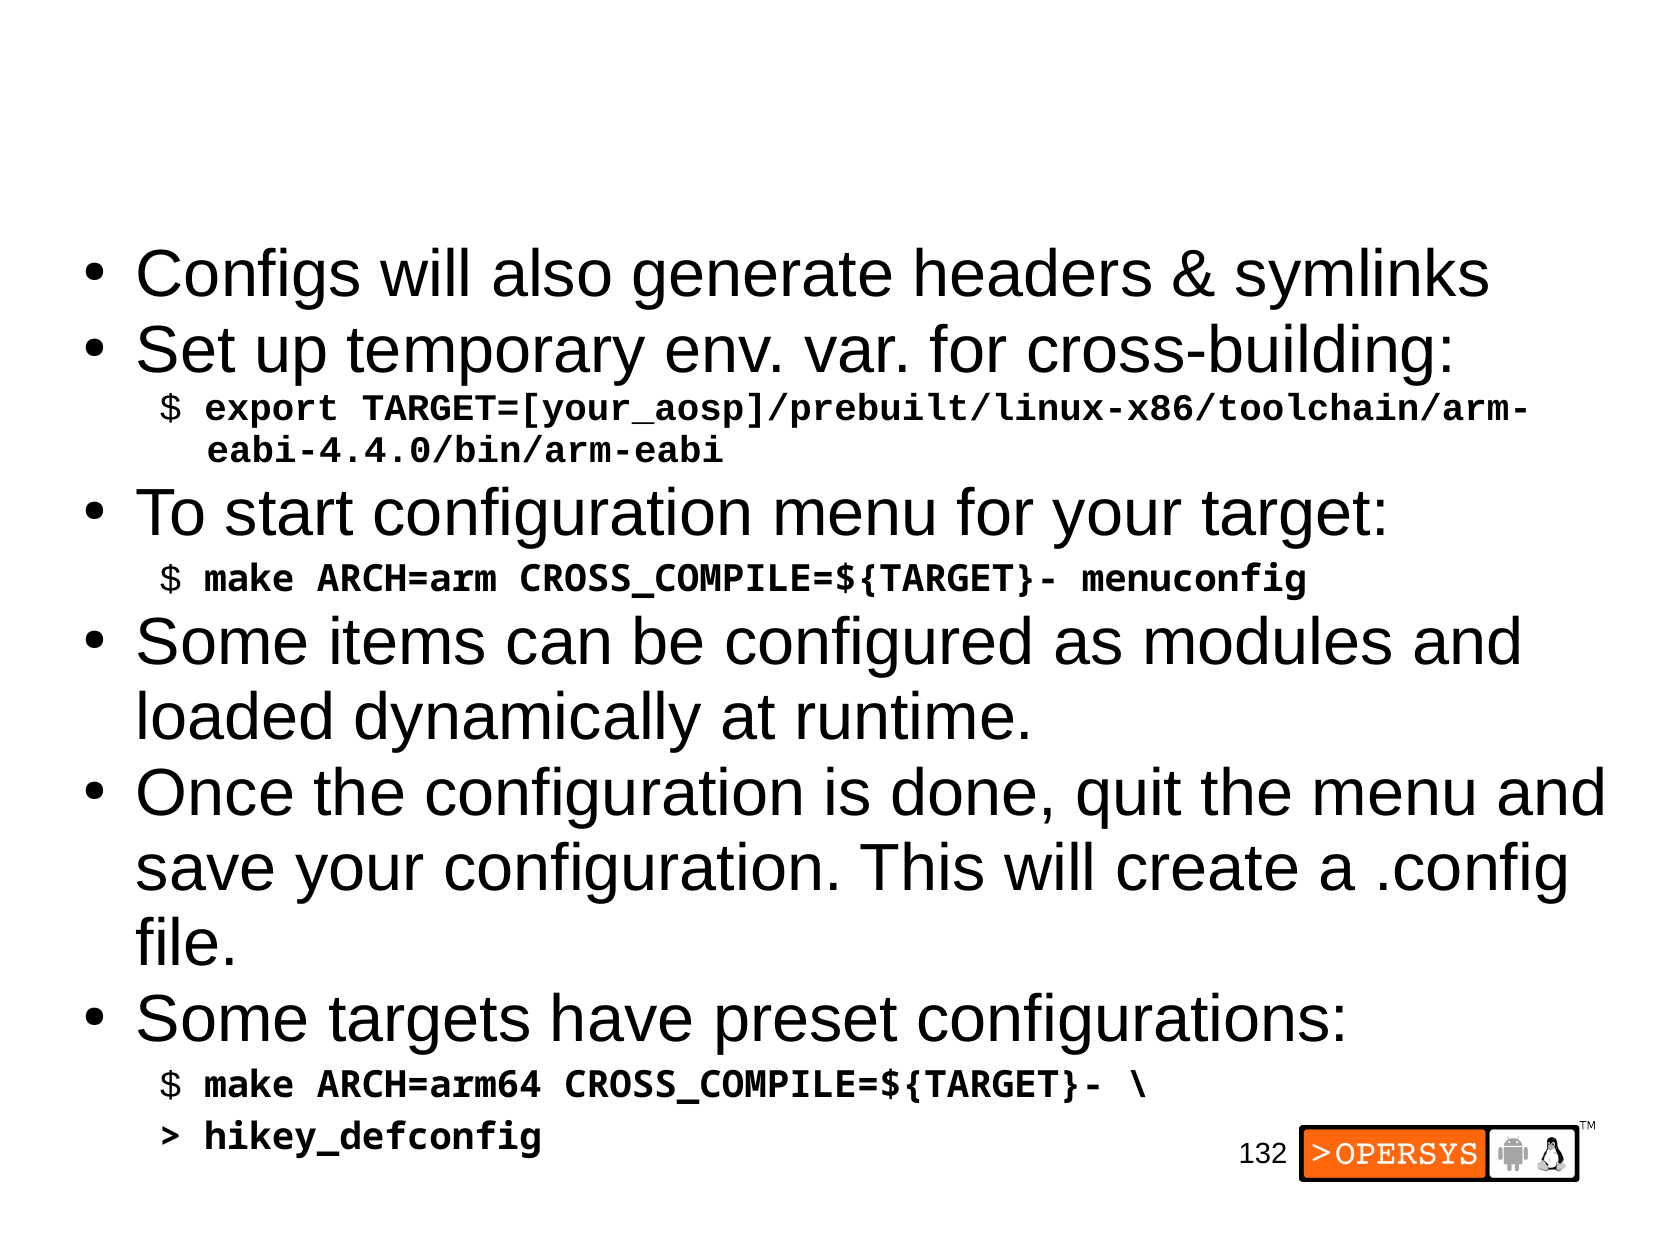

# Configs will also generate headers & symlinks
Set up temporary env. var. for cross-building:
$ export TARGET=[your_aosp]/prebuilt/linux-x86/toolchain/arm-eabi-4.4.0/bin/arm-eabi
To start configuration menu for your target:
$ make ARCH=arm CROSS_COMPILE=${TARGET}- menuconfig
Some items can be configured as modules and loaded dynamically at runtime.
Once the configuration is done, quit the menu and save your configuration. This will create a .config file.
Some targets have preset configurations:
$ make ARCH=arm64 CROSS_COMPILE=${TARGET}- \
> hikey_defconfig